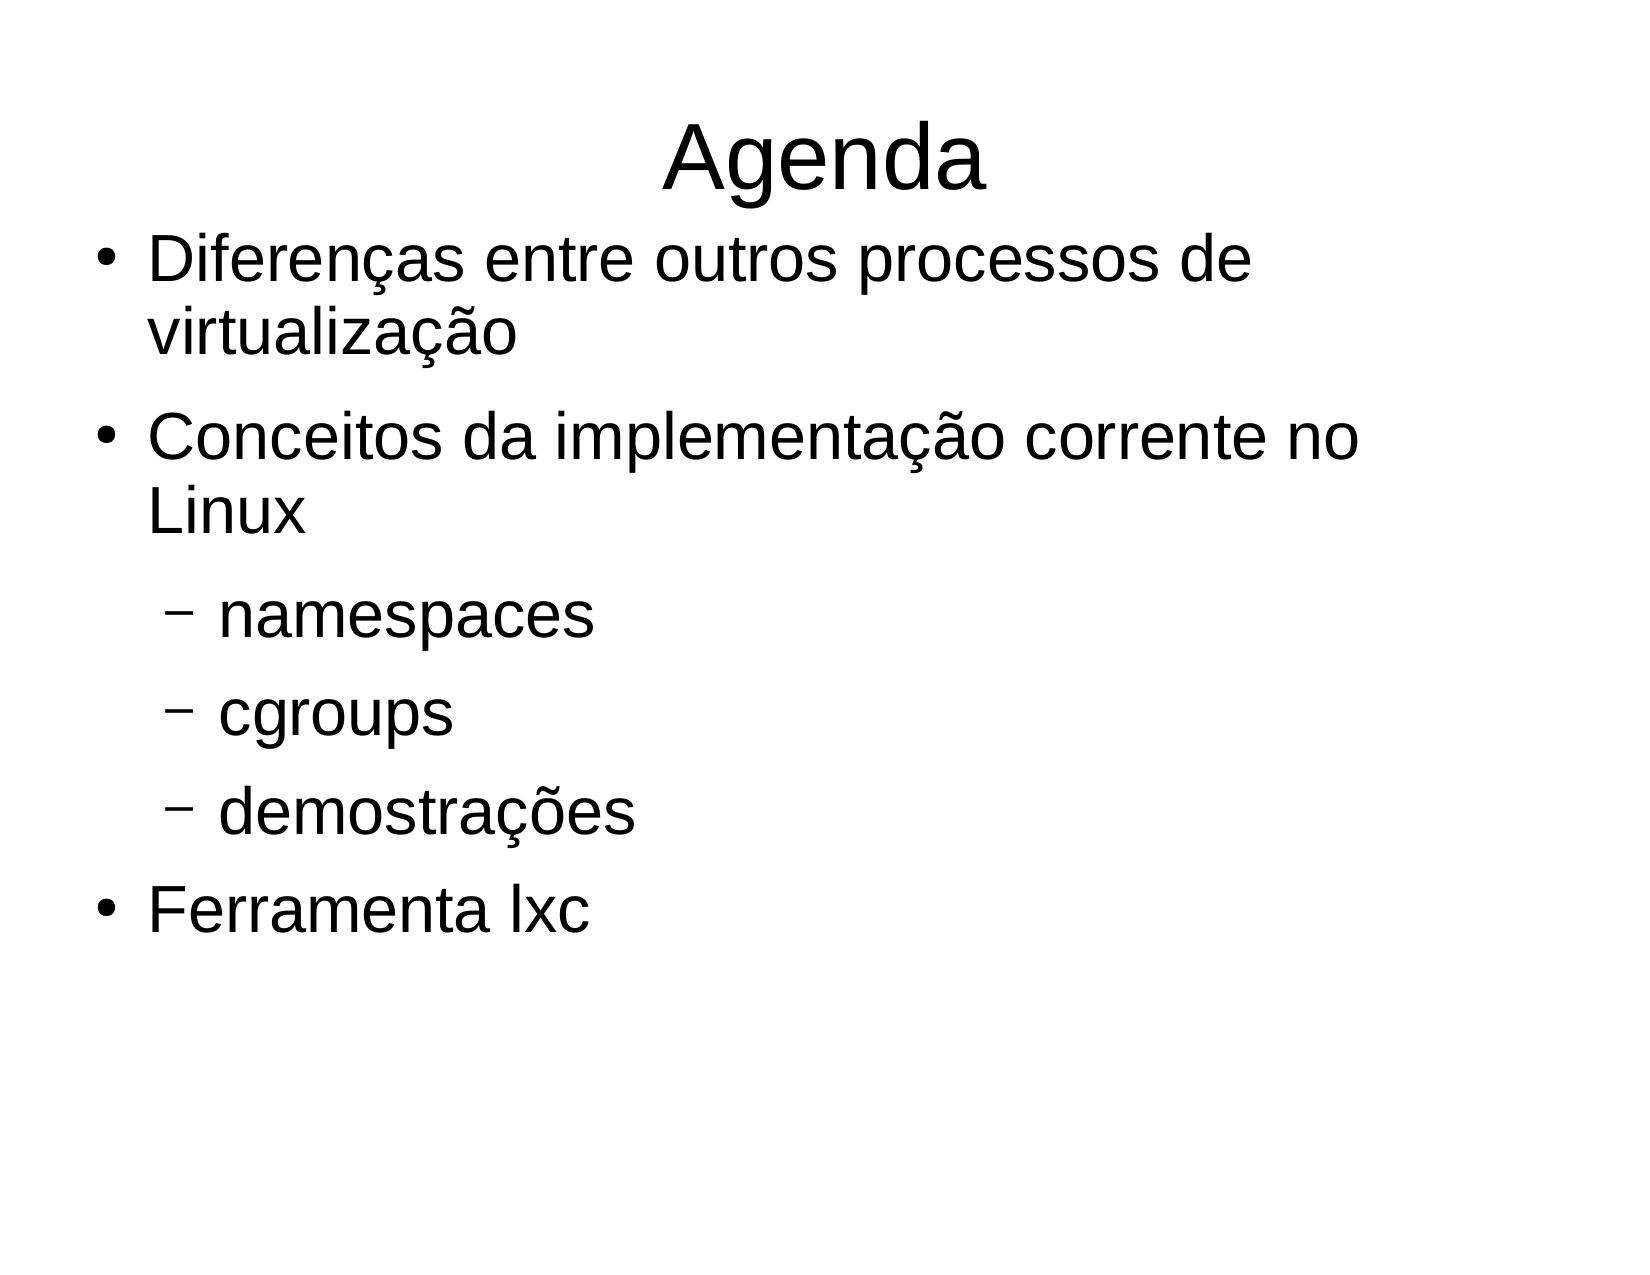

# Agenda
Diferenças entre outros processos de virtualização
Conceitos da implementação corrente no Linux
namespaces
cgroups
demostrações
Ferramenta lxc